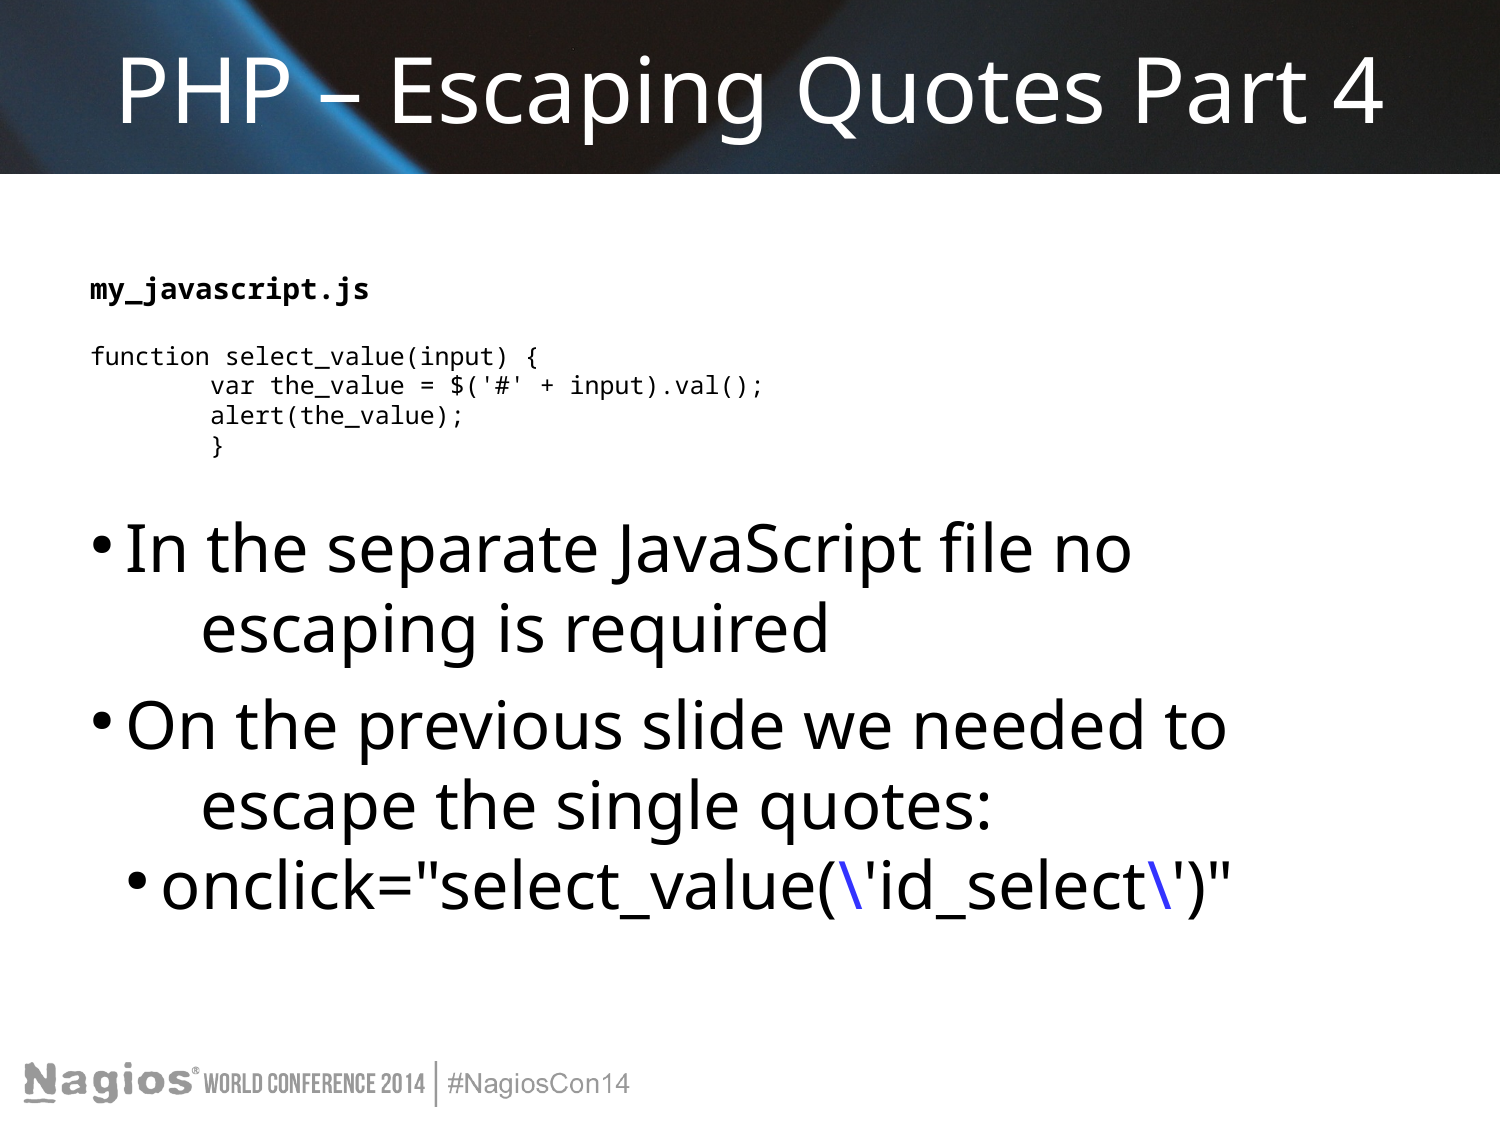

# PHP – Escaping Quotes Part 4
my_javascript.js
function select_value(input) {
 var the_value = $('#' + input).val();
 alert(the_value);
 }
In the separate JavaScript file no escaping is required
On the previous slide we needed to escape the single quotes:
onclick="select_value(\'id_select\')"